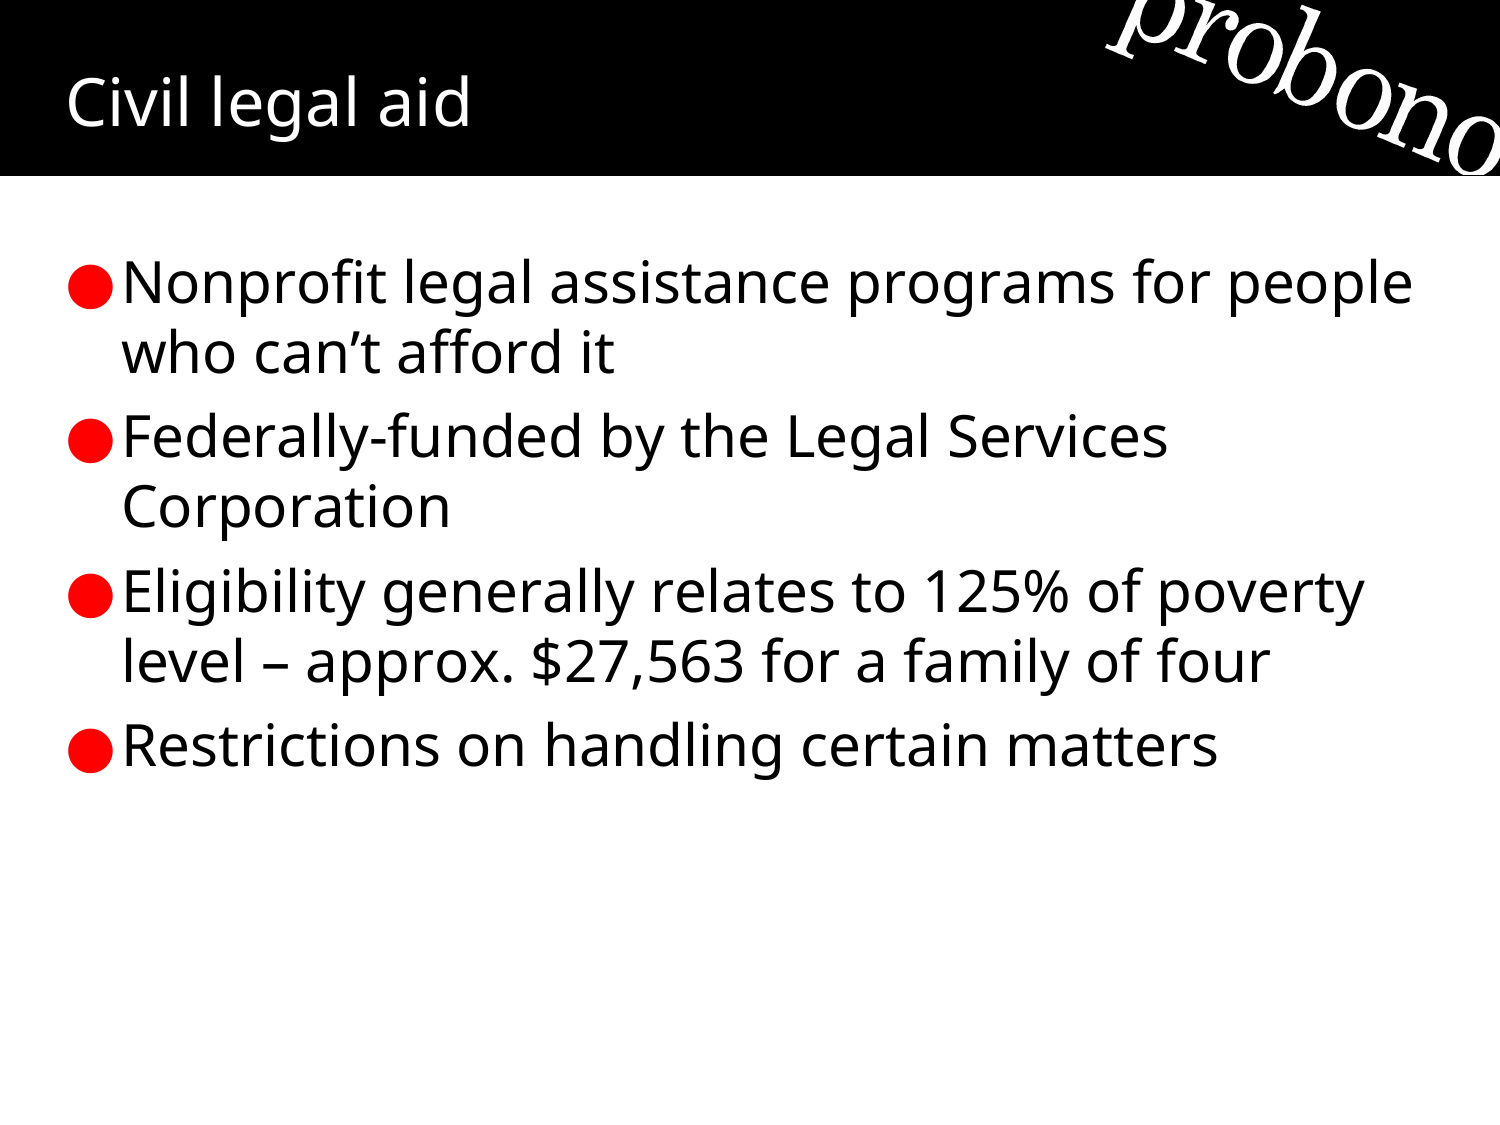

# Civil legal aid
Nonprofit legal assistance programs for people who can’t afford it
Federally-funded by the Legal Services Corporation
Eligibility generally relates to 125% of poverty level – approx. $27,563 for a family of four
Restrictions on handling certain matters